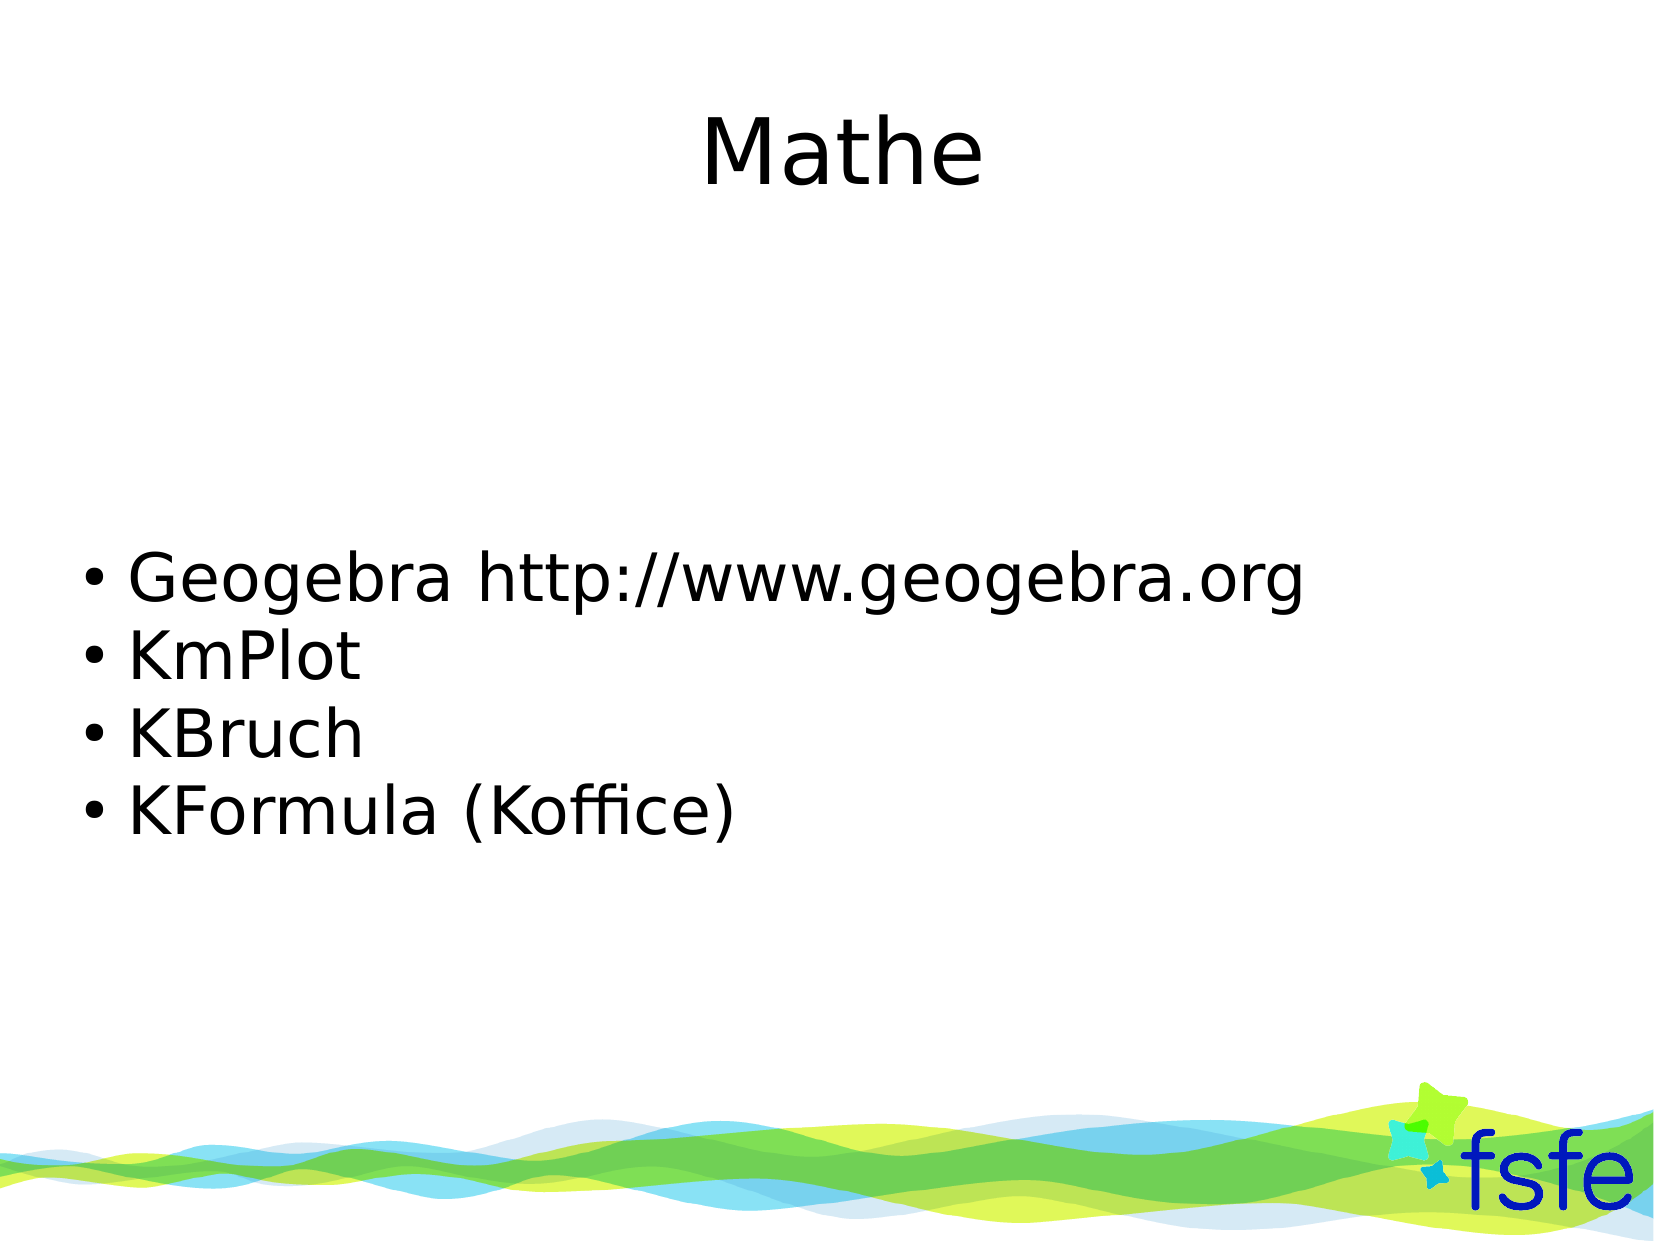

# Mathe
 Geogebra http://www.geogebra.org
 KmPlot
 KBruch
 KFormula (Koffice)